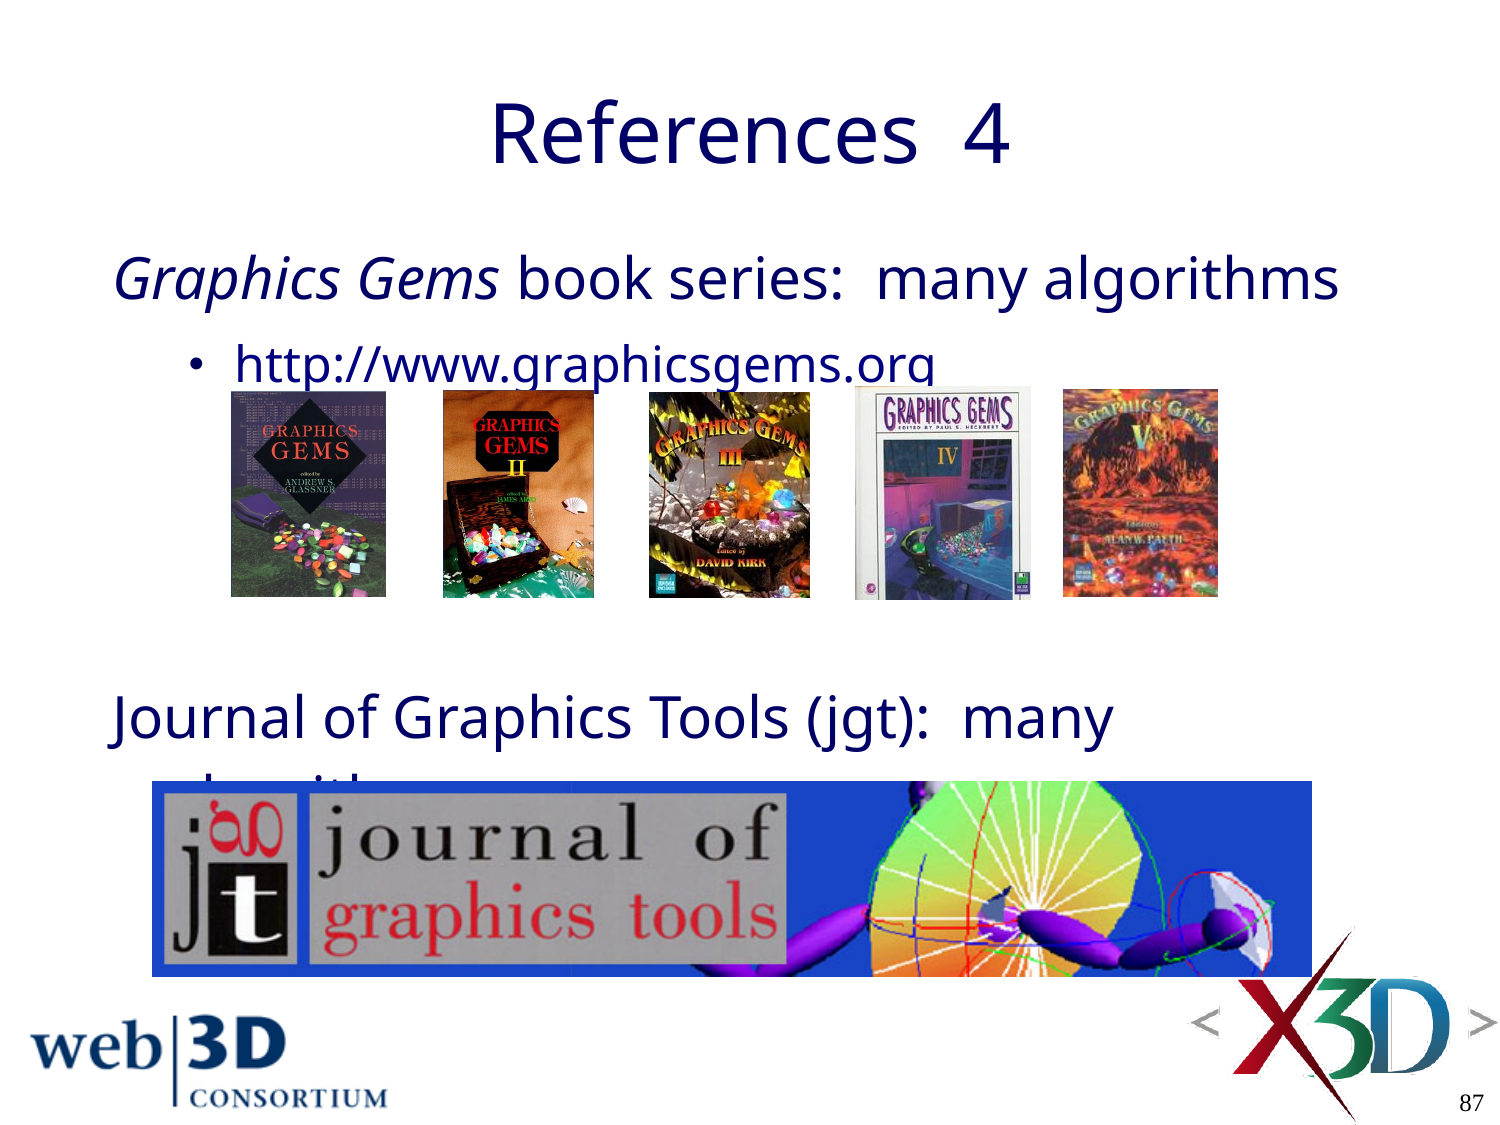

# References 4
Graphics Gems book series: many algorithms
http://www.graphicsgems.org
Journal of Graphics Tools (jgt): many algorithms
http://jgt.akpeters.com